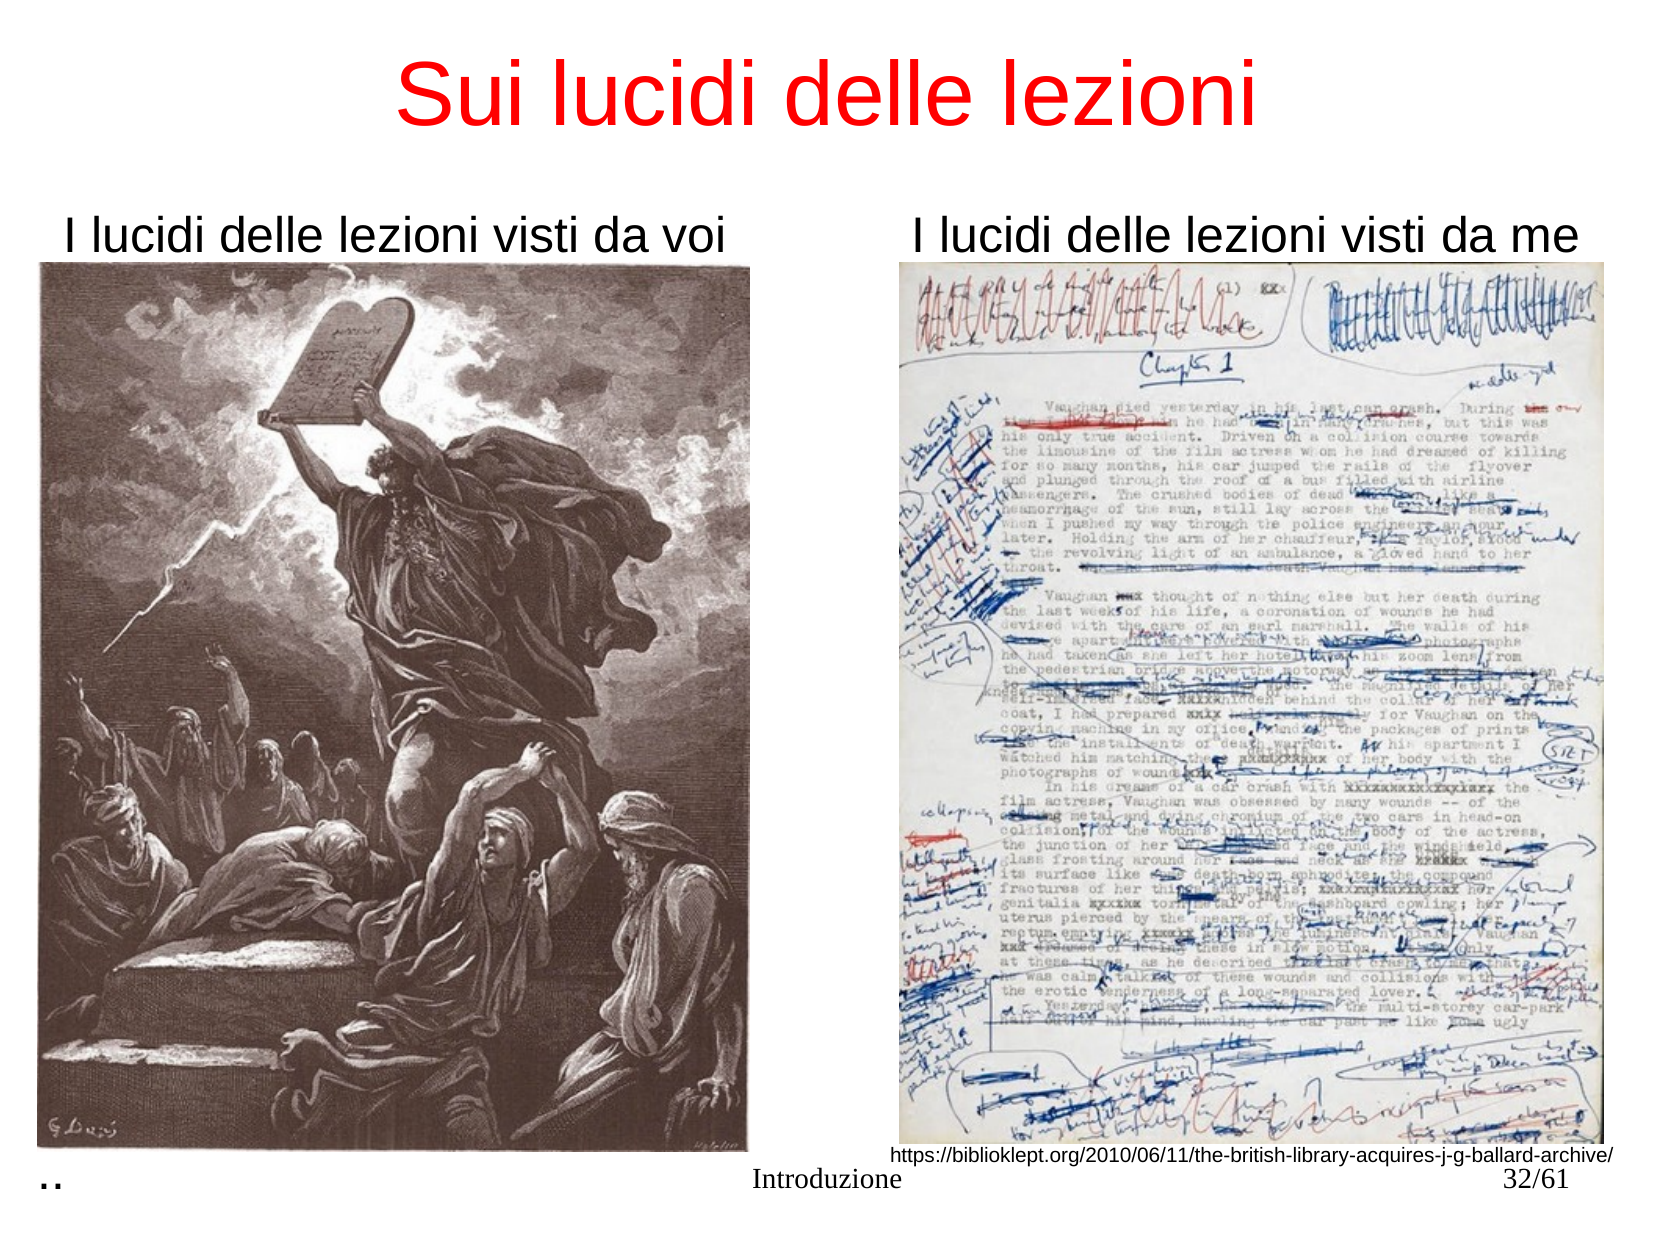

# Sui lucidi delle lezioni
I lucidi delle lezioni visti da voi
I lucidi delle lezioni visti da me
https://biblioklept.org/2010/06/11/the-british-library-acquires-j-g-ballard-archive/
..
Introduzione
32